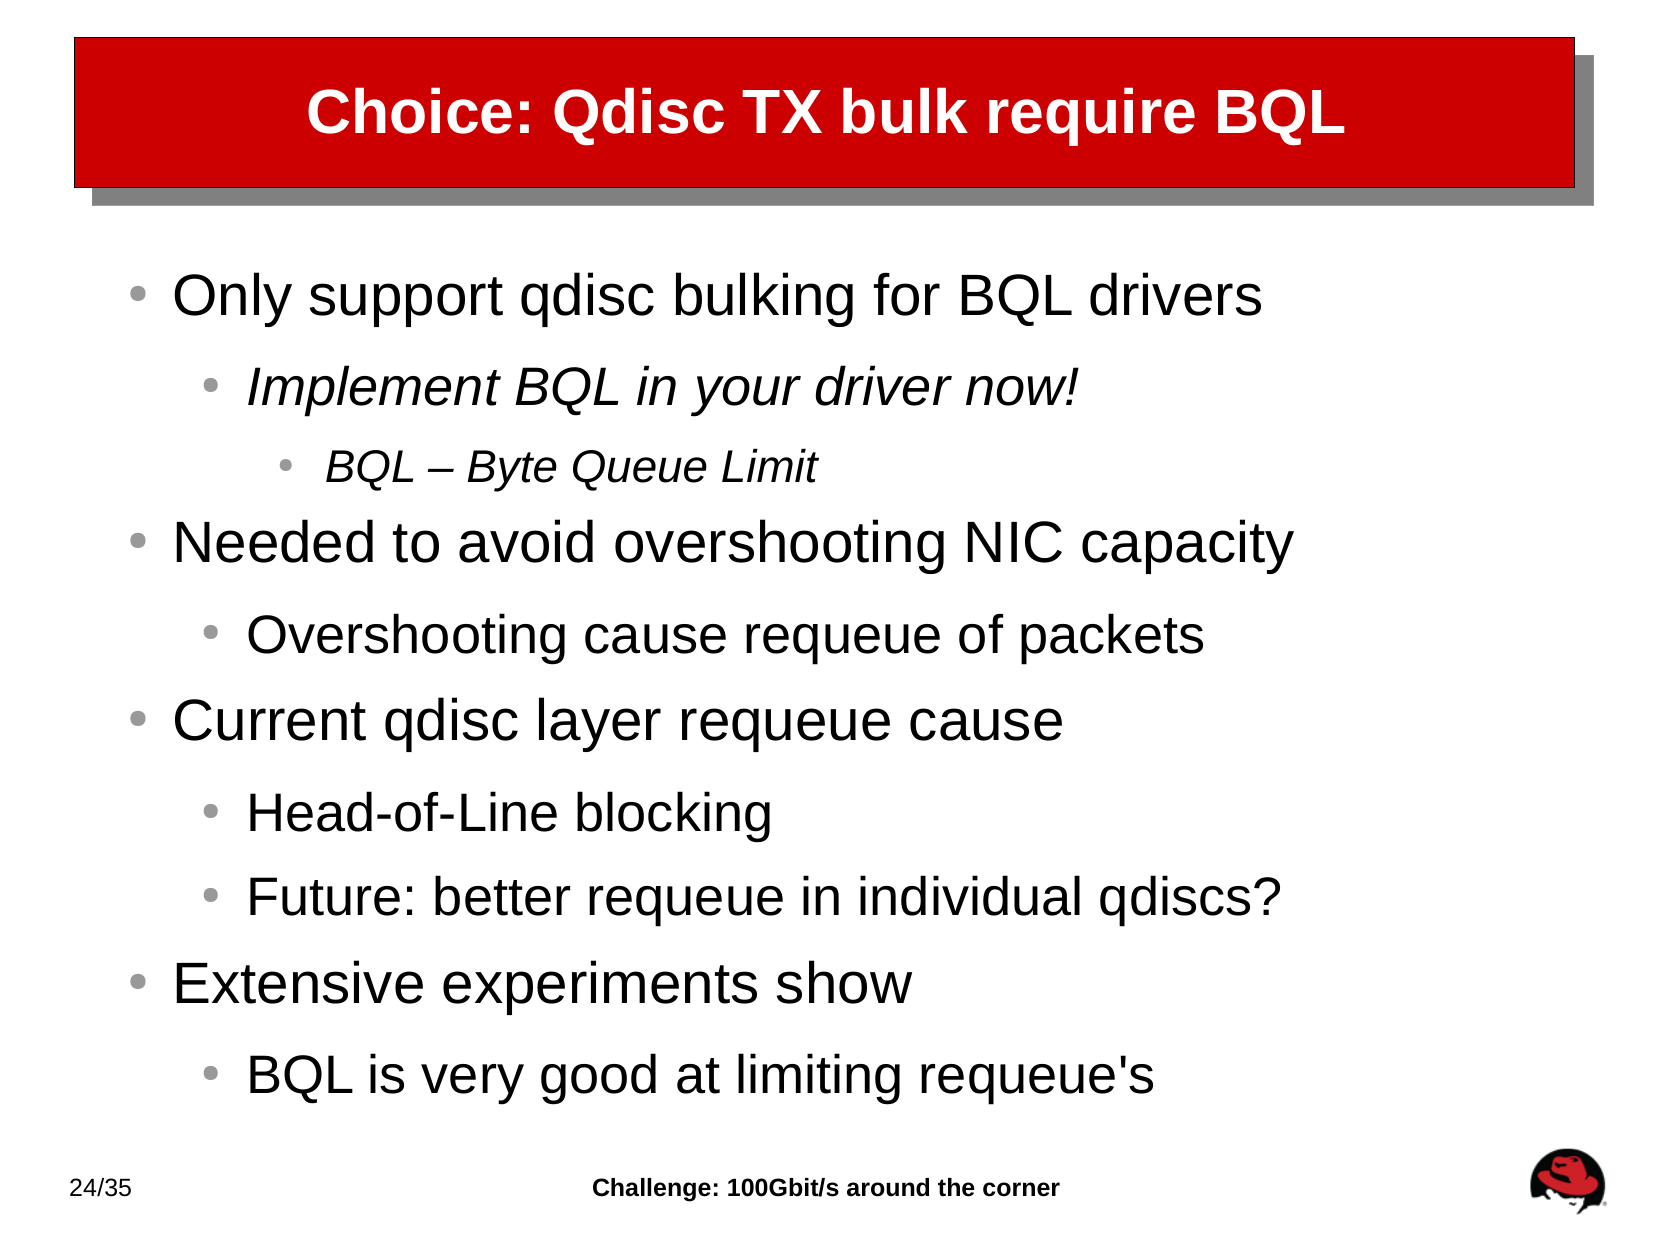

# Choice: Qdisc TX bulk require BQL
Only support qdisc bulking for BQL drivers
Implement BQL in your driver now!
BQL – Byte Queue Limit
Needed to avoid overshooting NIC capacity
Overshooting cause requeue of packets
Current qdisc layer requeue cause
Head-of-Line blocking
Future: better requeue in individual qdiscs?
Extensive experiments show
BQL is very good at limiting requeue's